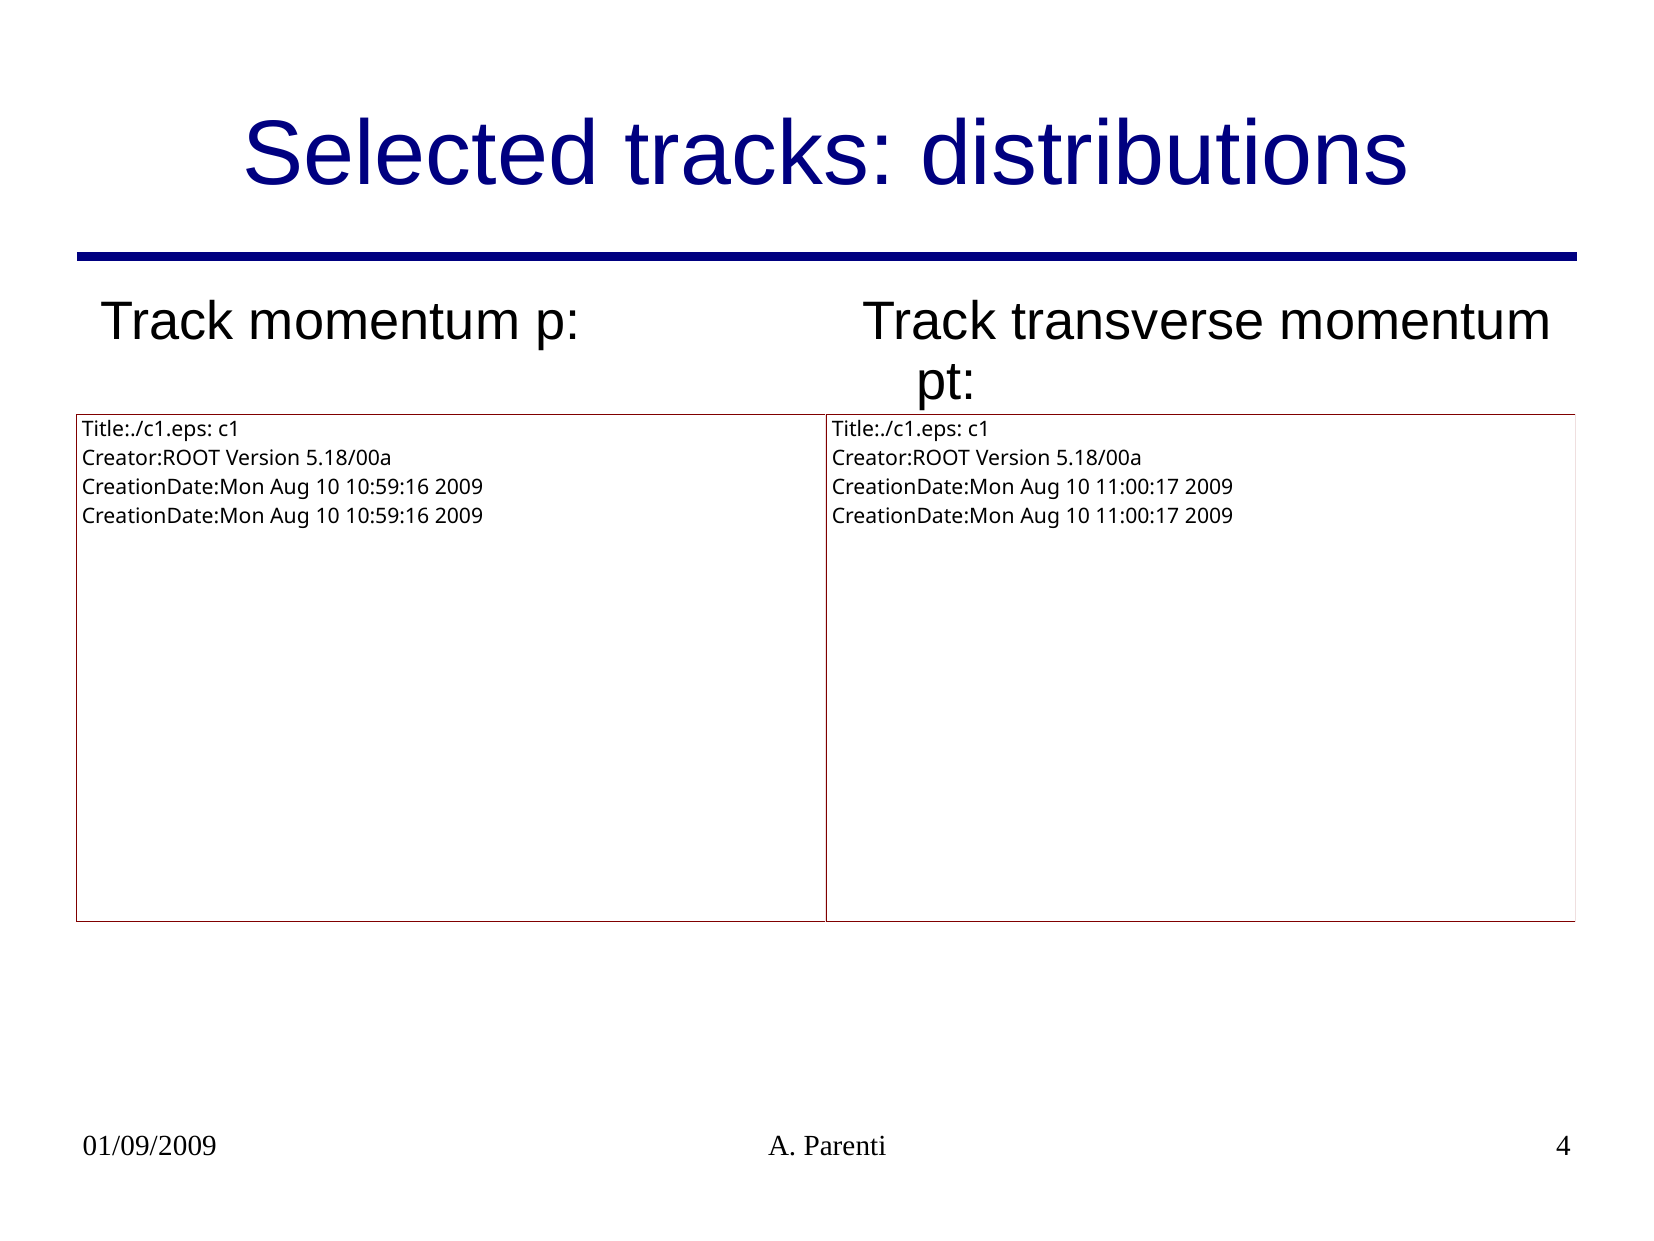

# Selected tracks: distributions
Track momentum p:
Track transverse momentum pt:
4